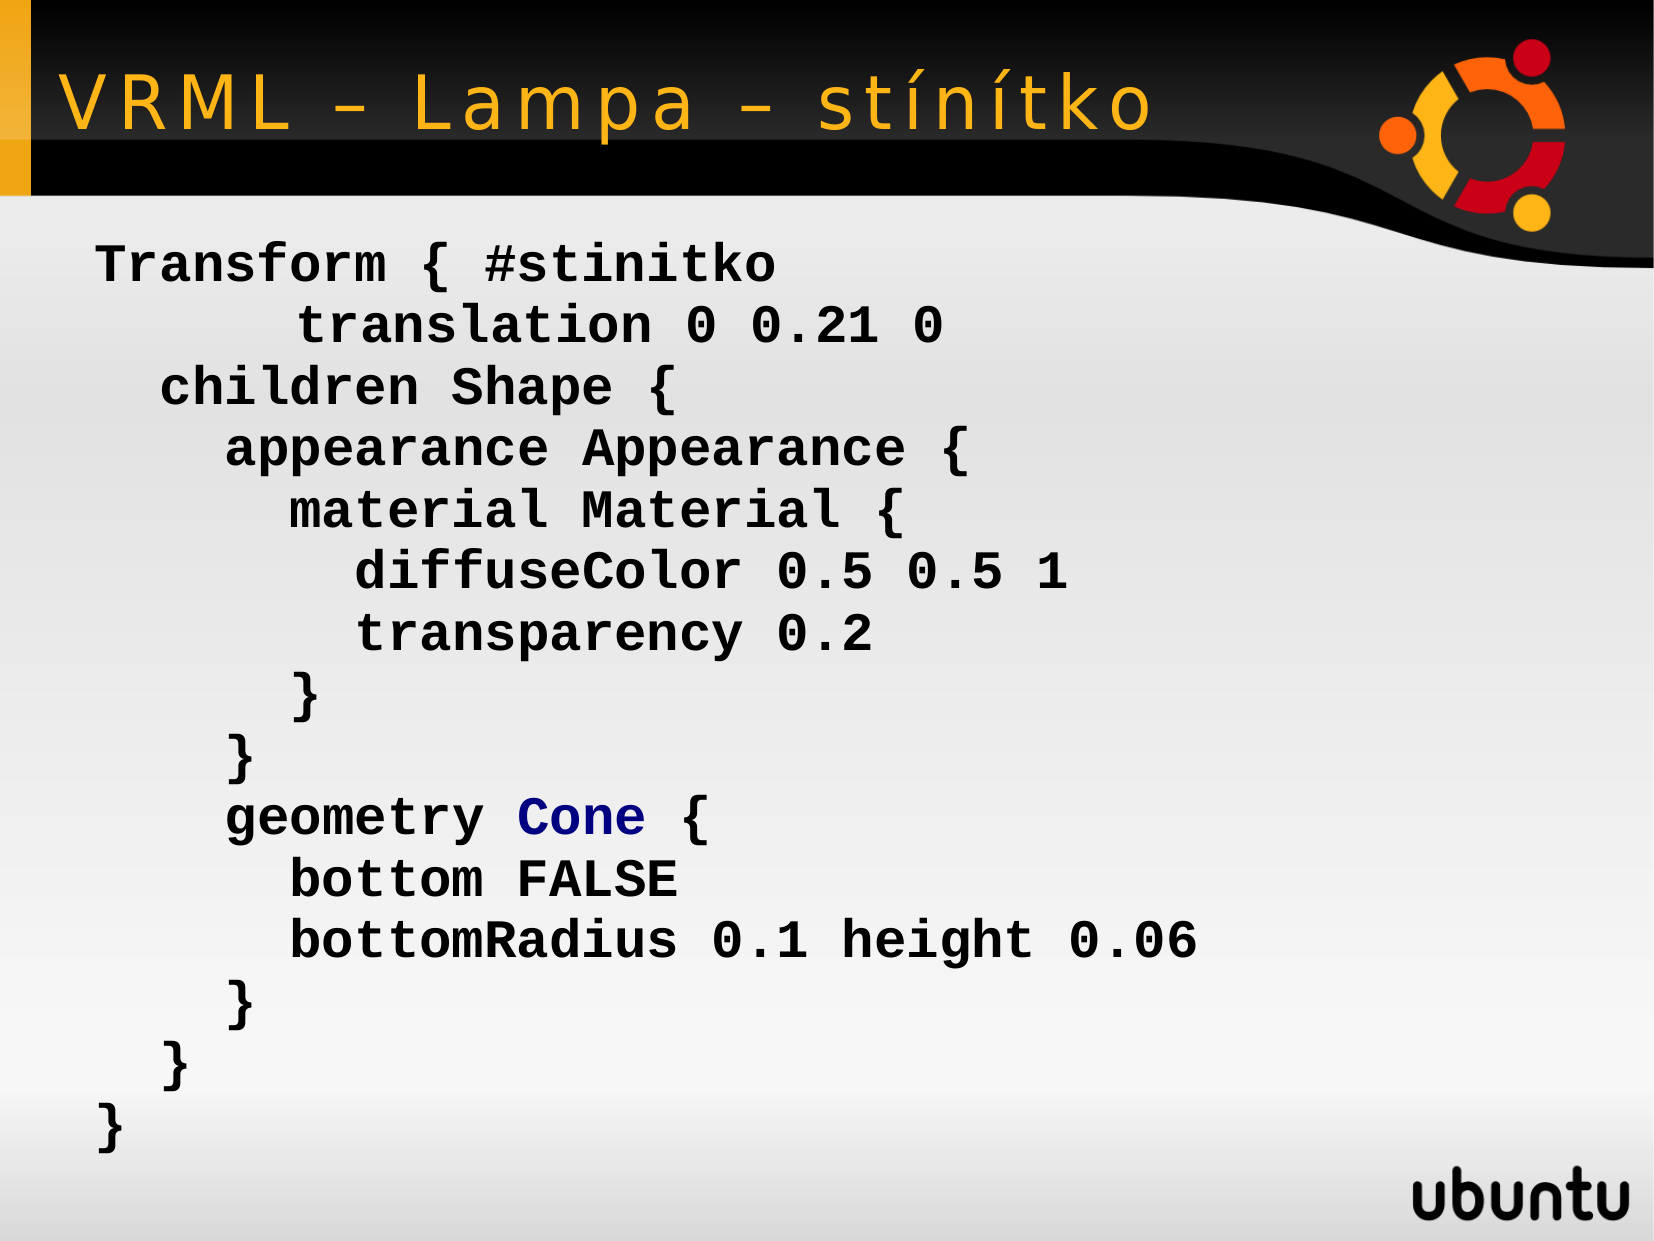

# VRML – Lampa – stínítko
Transform { #stinitko
 	translation 0 0.21 0
 children Shape {
 appearance Appearance {
 material Material {
 diffuseColor 0.5 0.5 1
 transparency 0.2
 }
 }
 geometry Cone {
 bottom FALSE
 bottomRadius 0.1 height 0.06
 }
 }
}